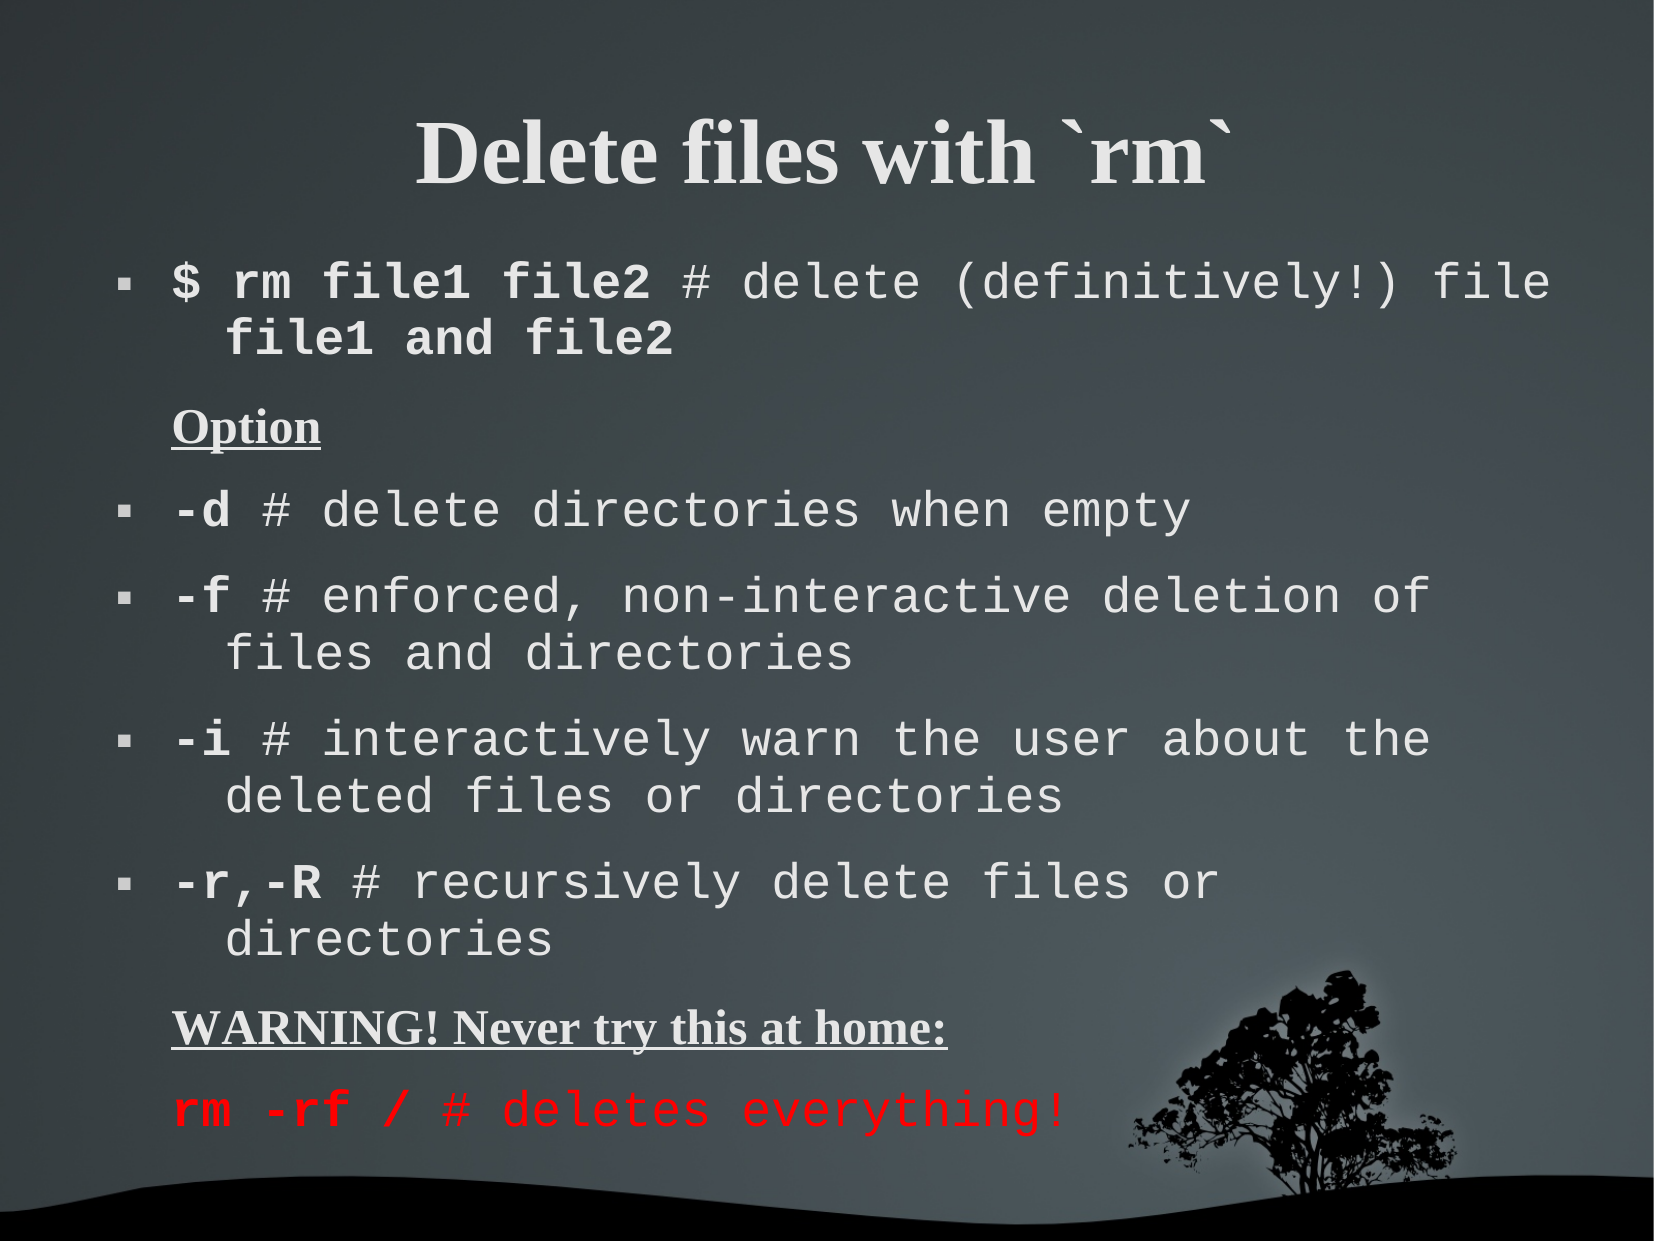

# Delete files with `rm`
$ rm file1 file2 # delete (definitively!) file file1 and file2
Option
-d # delete directories when empty
-f # enforced, non-interactive deletion of files and directories
-i # interactively warn the user about the deleted files or directories
-r,-R # recursively delete files or directories
WARNING! Never try this at home:
rm -rf / # deletes everything!